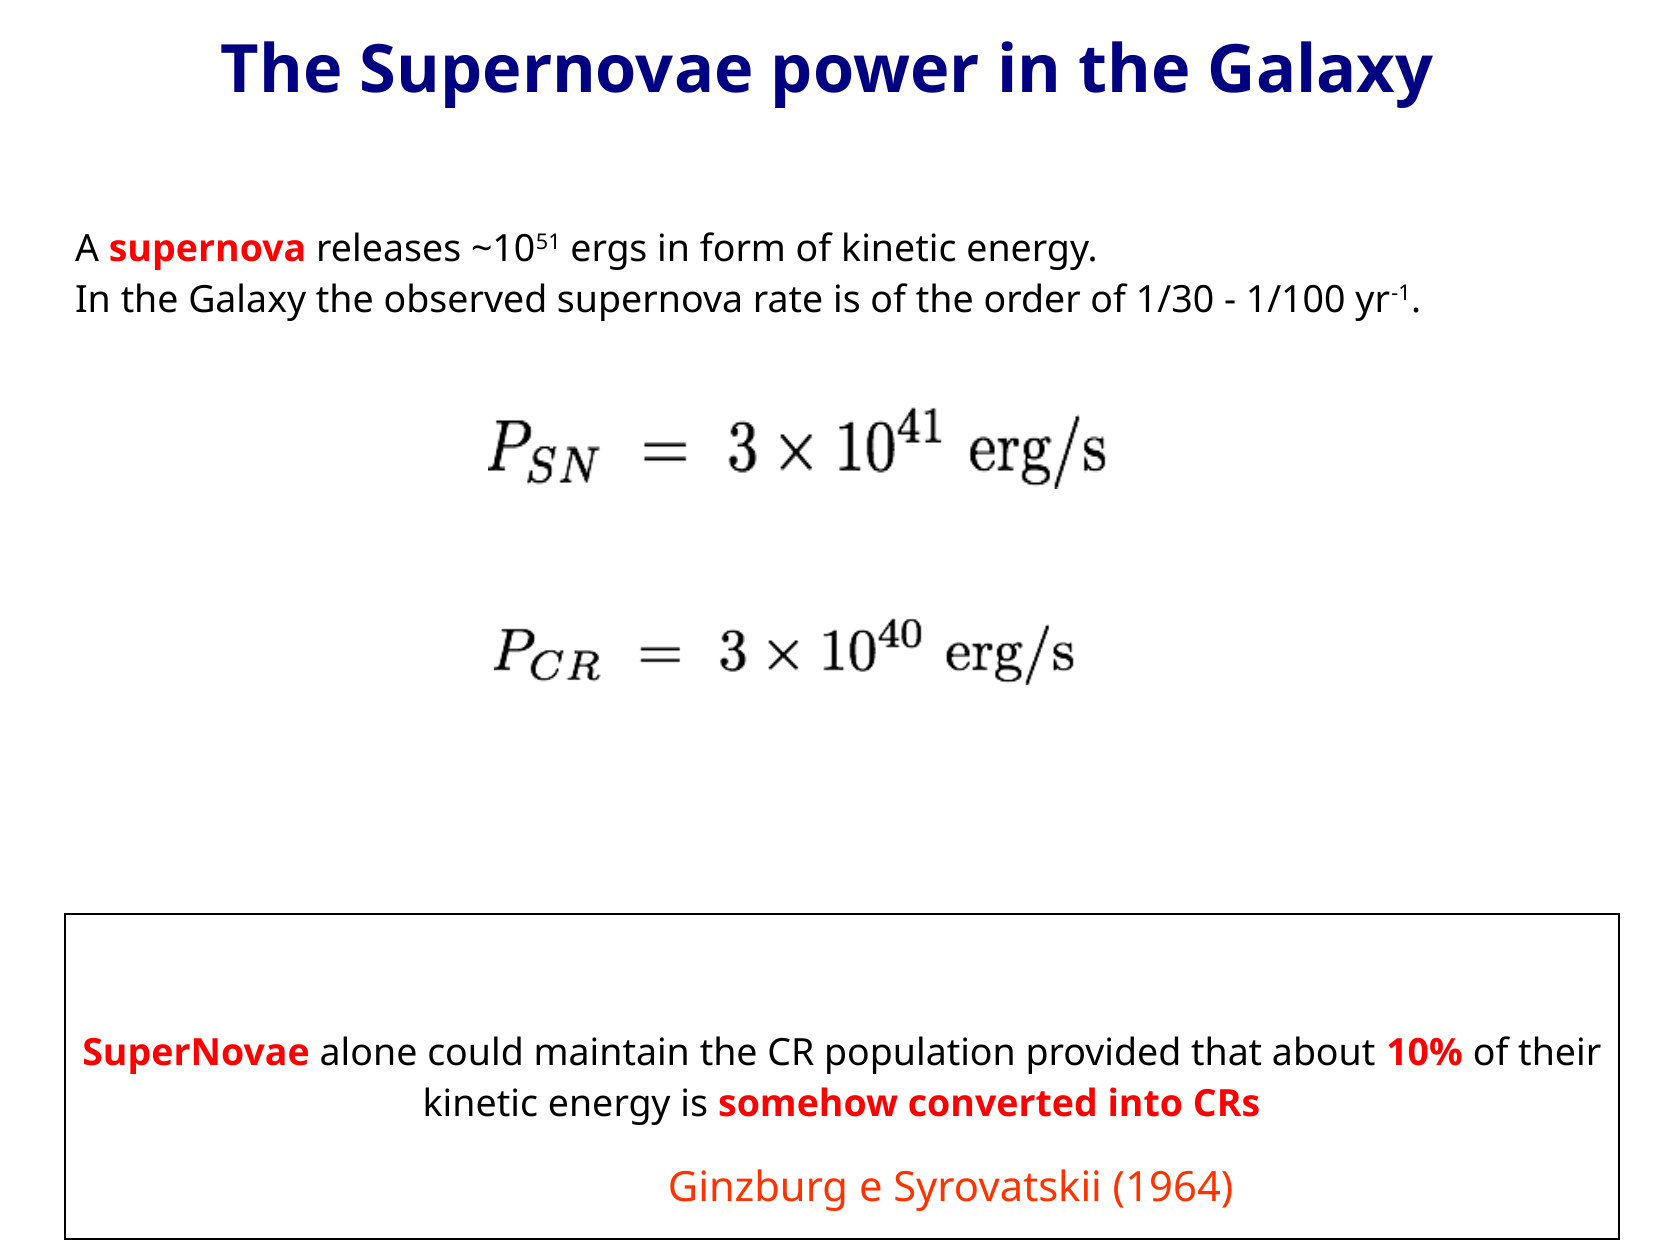

The Supernovae power in the Galaxy
A supernova releases ~1051 ergs in form of kinetic energy.
In the Galaxy the observed supernova rate is of the order of 1/30 - 1/100 yr-1.
SuperNovae alone could maintain the CR population provided that about 10% of their kinetic energy is somehow converted into CRs
Ginzburg e Syrovatskii (1964)